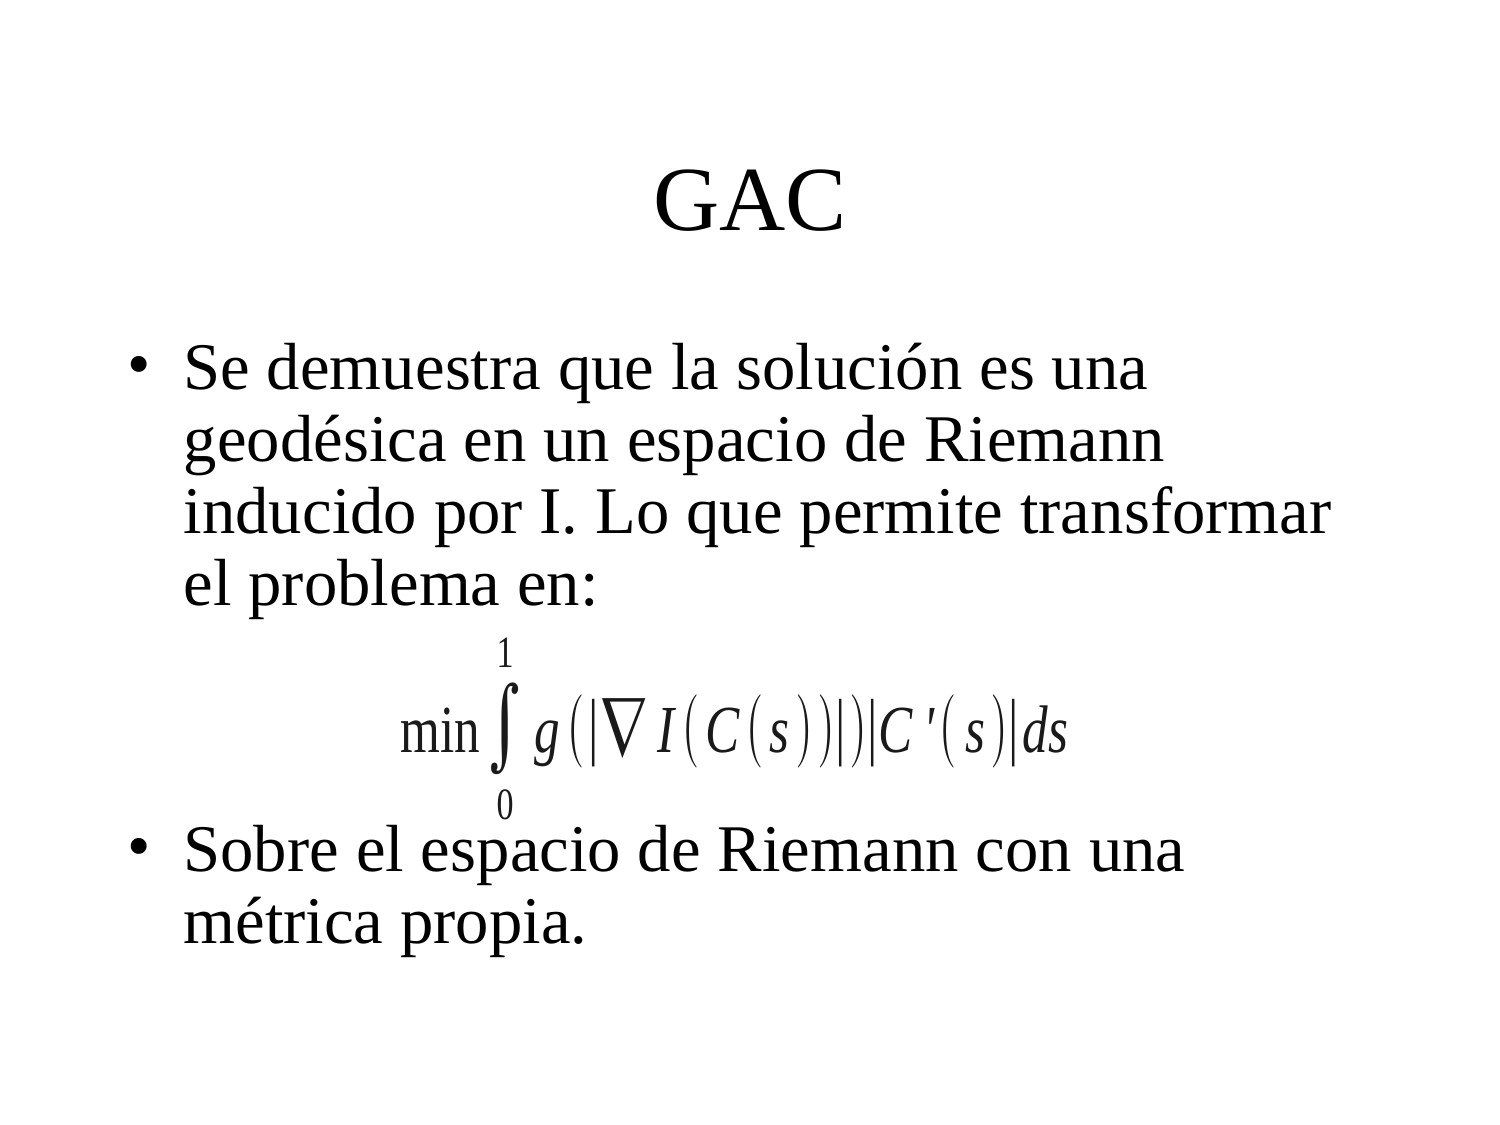

GAC
Se demuestra que la solución es una geodésica en un espacio de Riemann inducido por I. Lo que permite transformar el problema en:
Sobre el espacio de Riemann con una métrica propia.